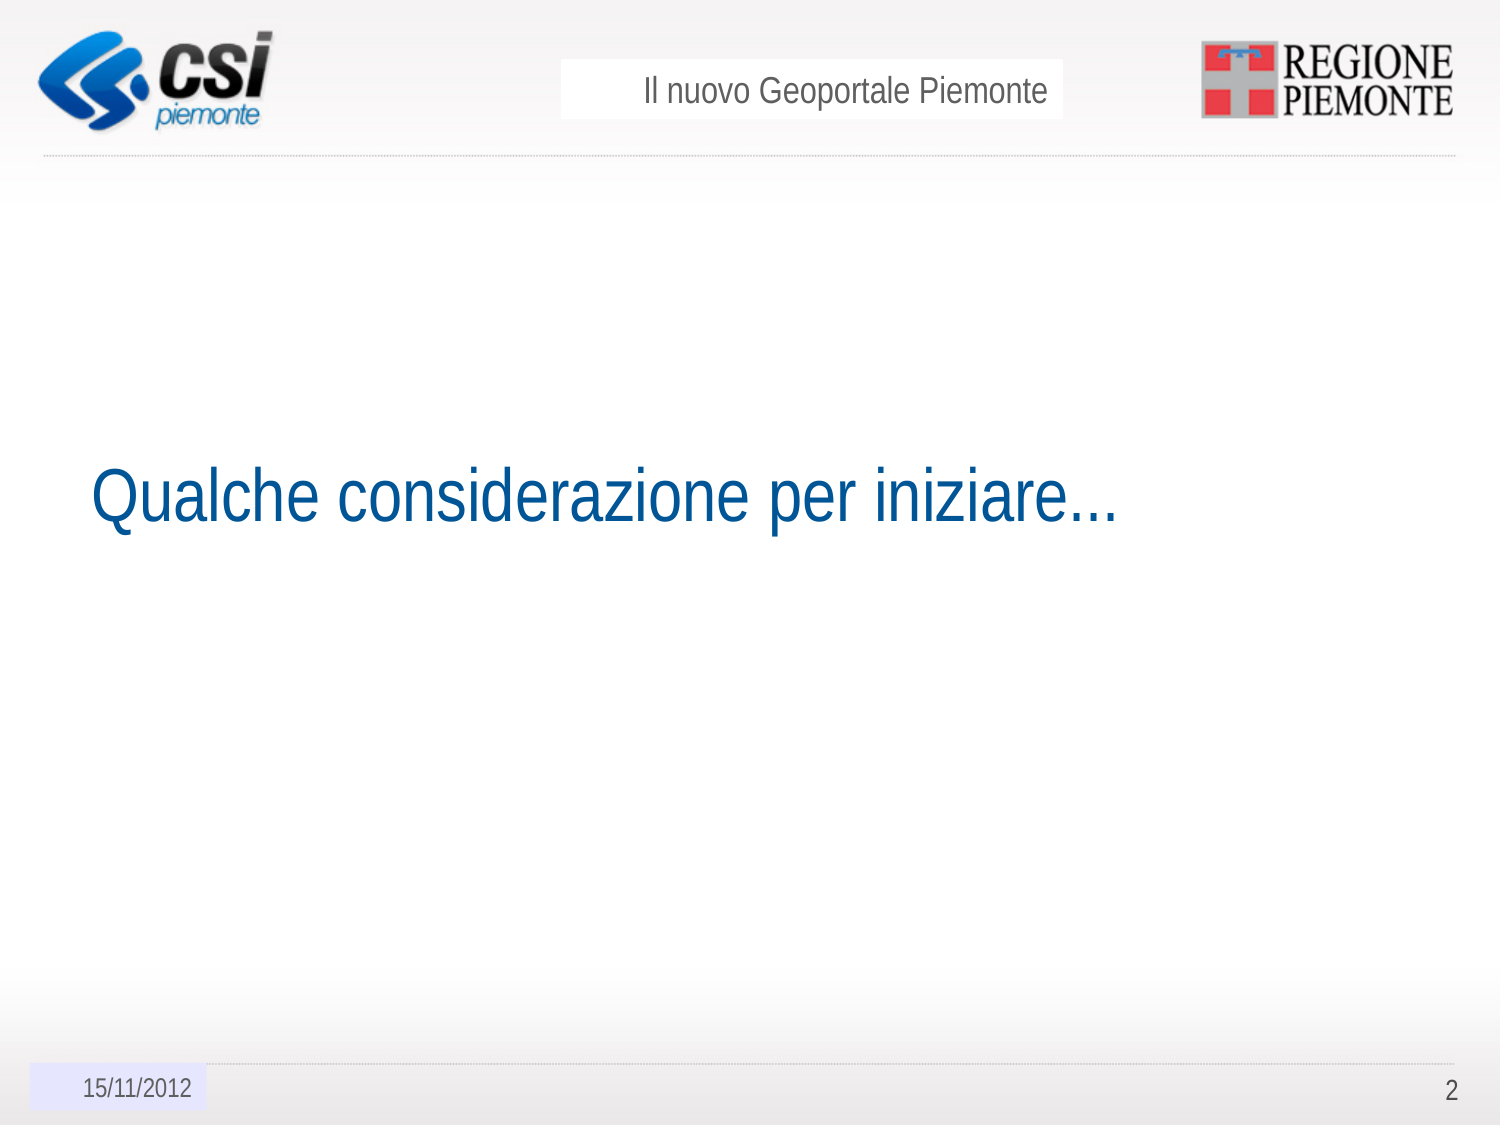

Il nuovo Geoportale Piemonte
# Qualche considerazione per iniziare...
15/11/2012